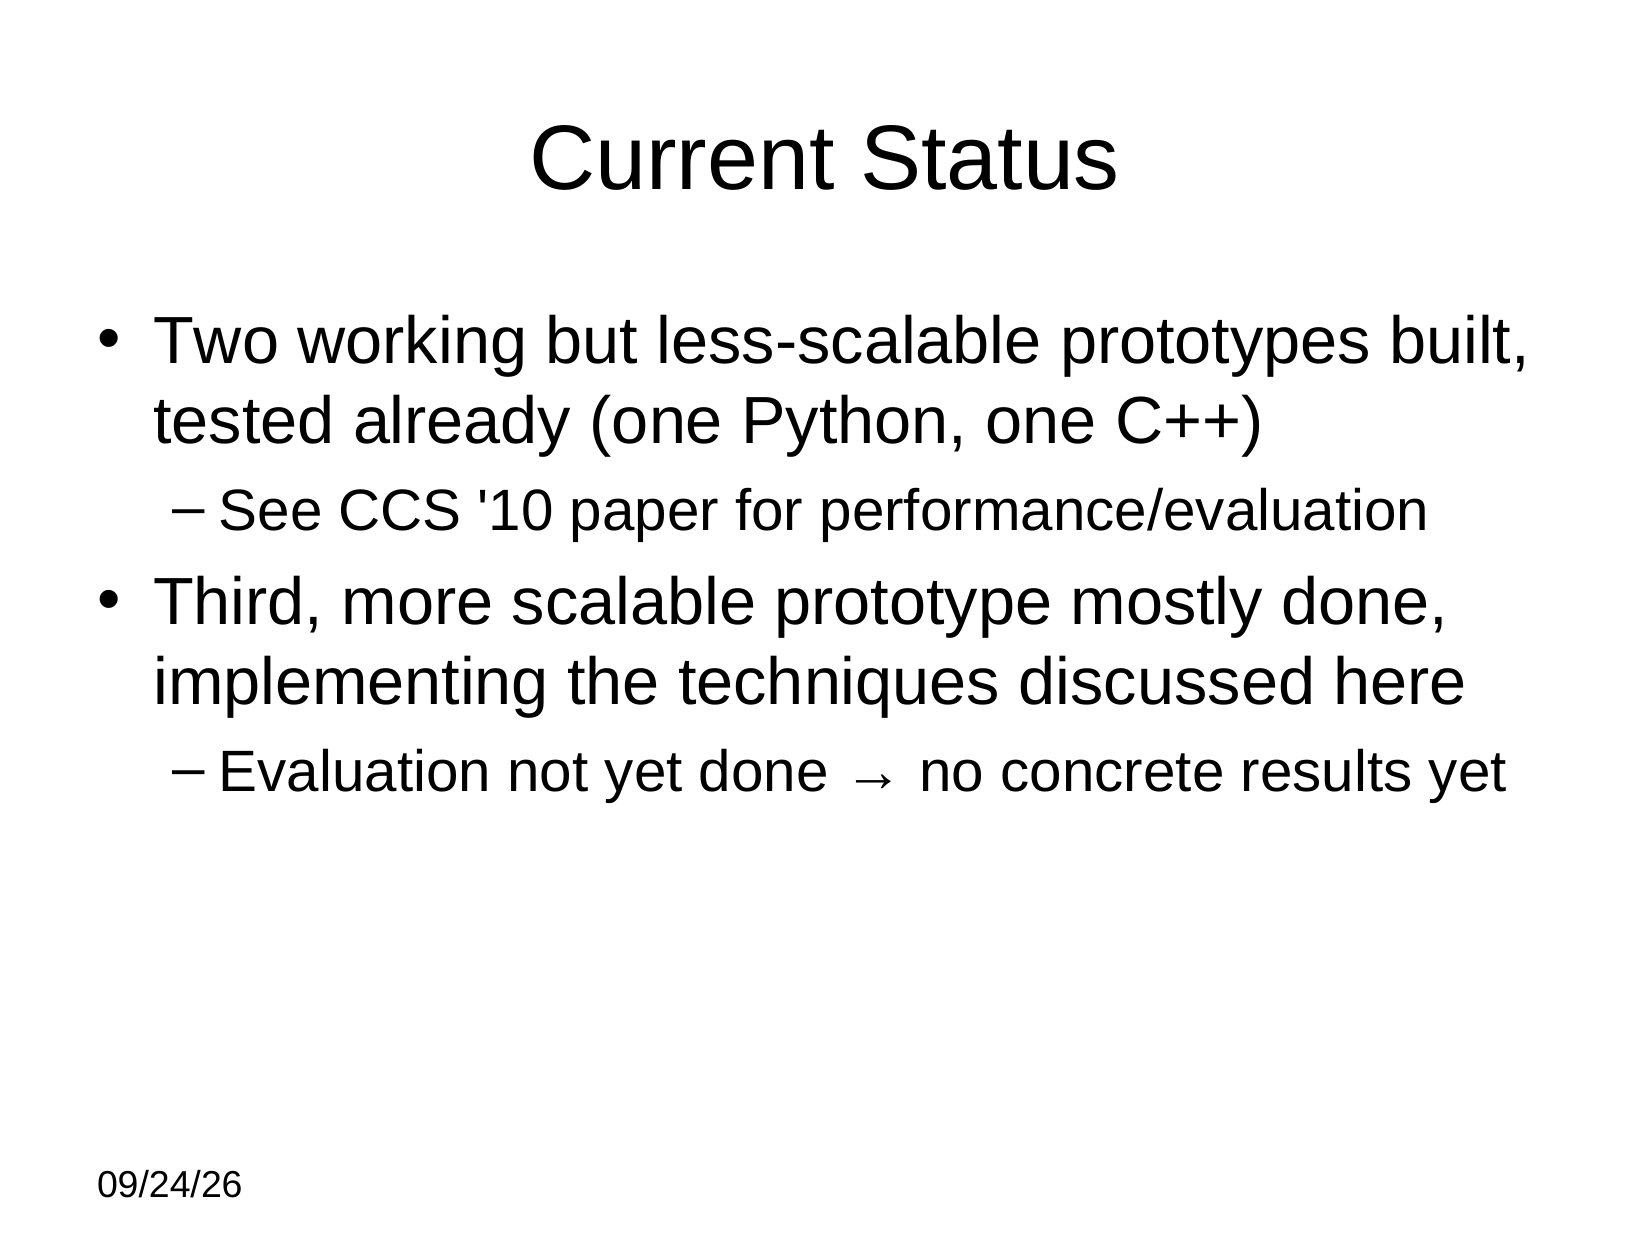

# Current Status
Two working but less-scalable prototypes built,
tested already (one Python, one C++)
See CCS '10 paper for performance/evaluation
Third, more scalable prototype mostly done,
implementing the techniques discussed here
Evaluation not yet done → no concrete results yet